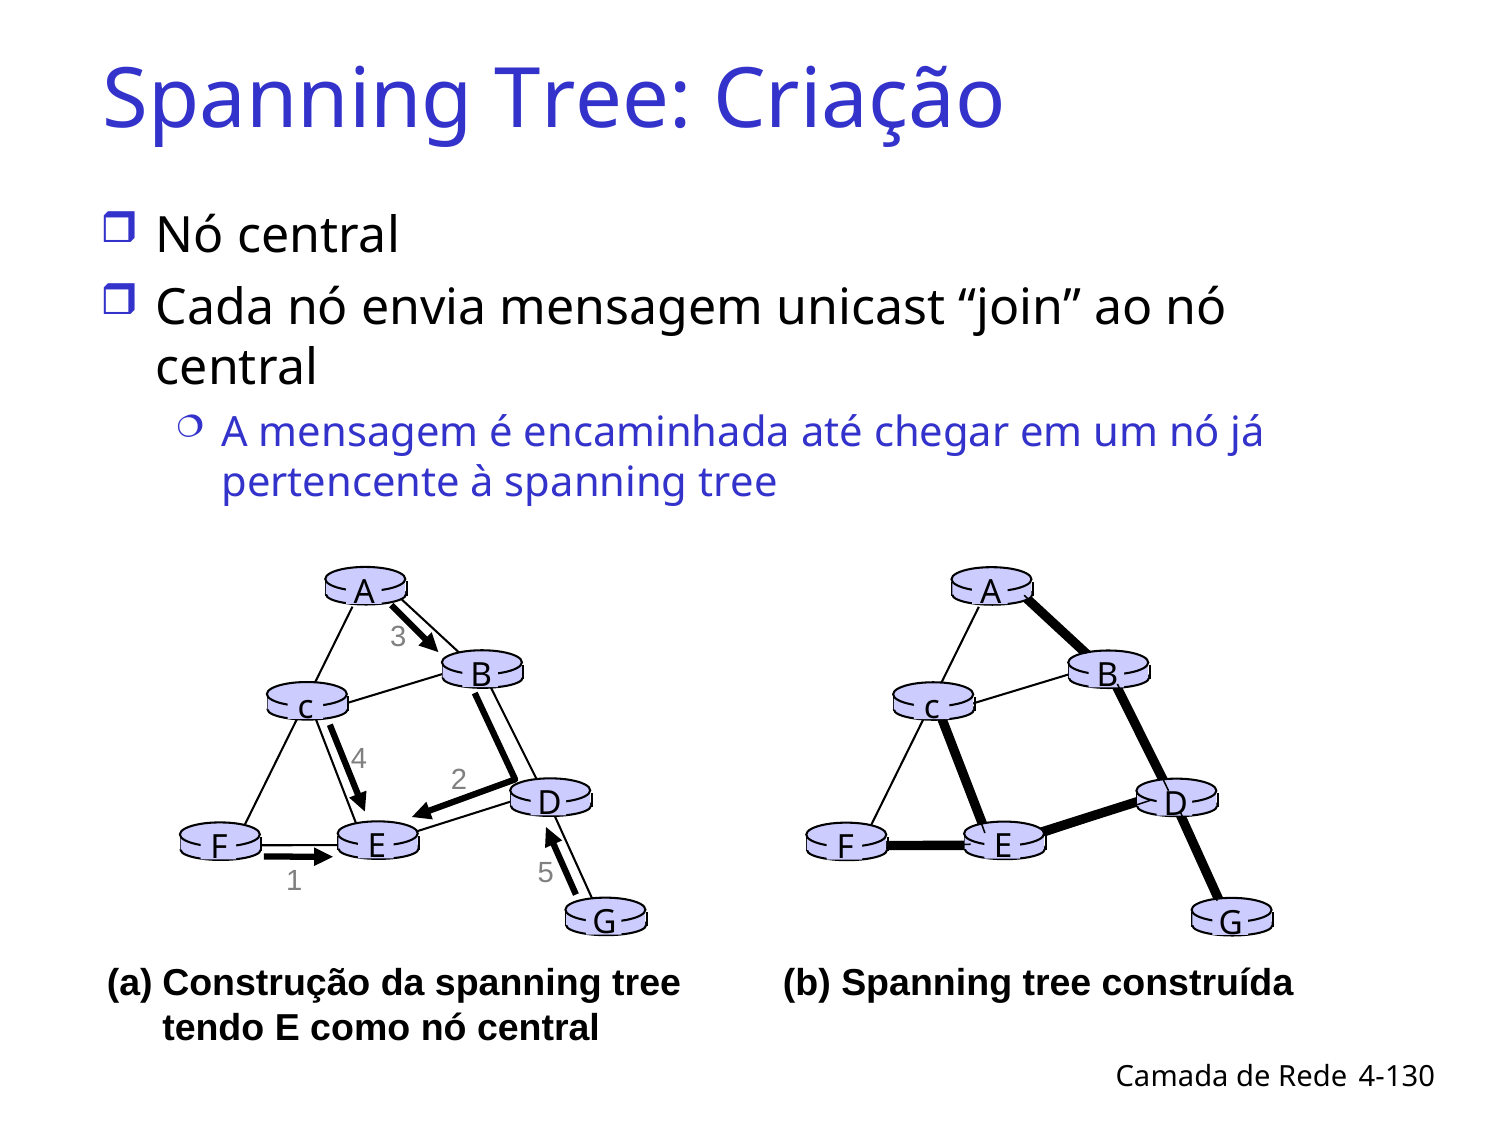

Spanning Tree: Criação
Nó central
Cada nó envia mensagem unicast “join” ao nó central
A mensagem é encaminhada até chegar em um nó já pertencente à spanning tree
A
A
3
B
B
c
c
4
2
D
D
E
E
F
F
5
1
G
G
Construção da spanning tree tendo E como nó central
(b) Spanning tree construída
Camada de Rede